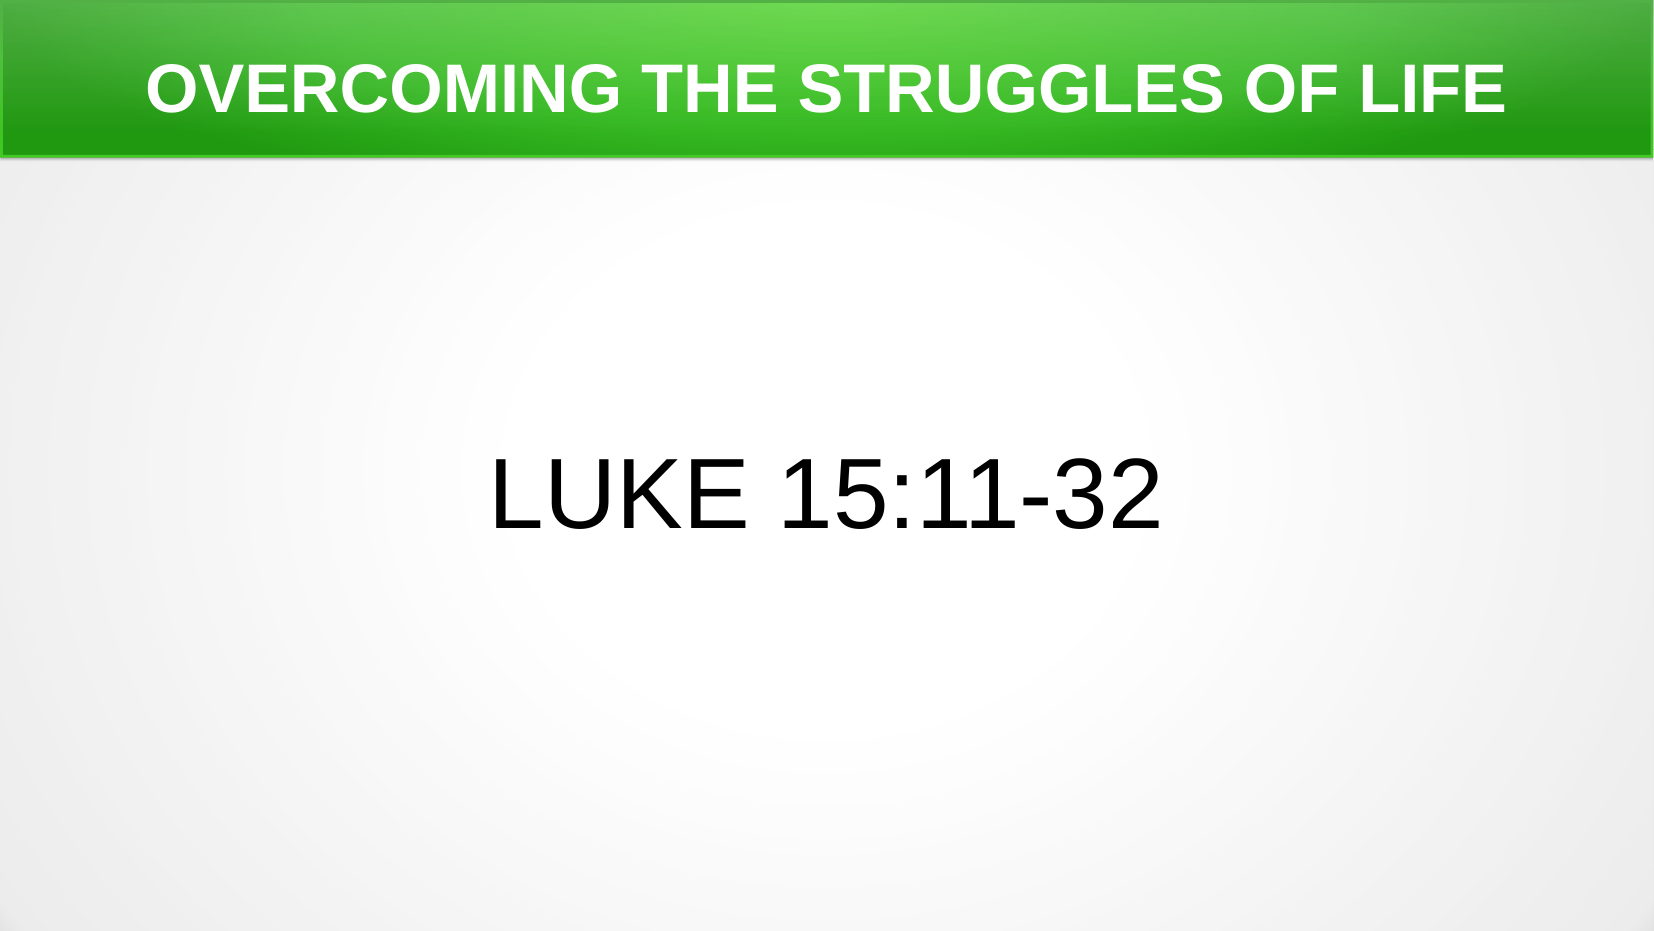

# OVERCOMING THE STRUGGLES OF LIFE
LUKE 15:11-32